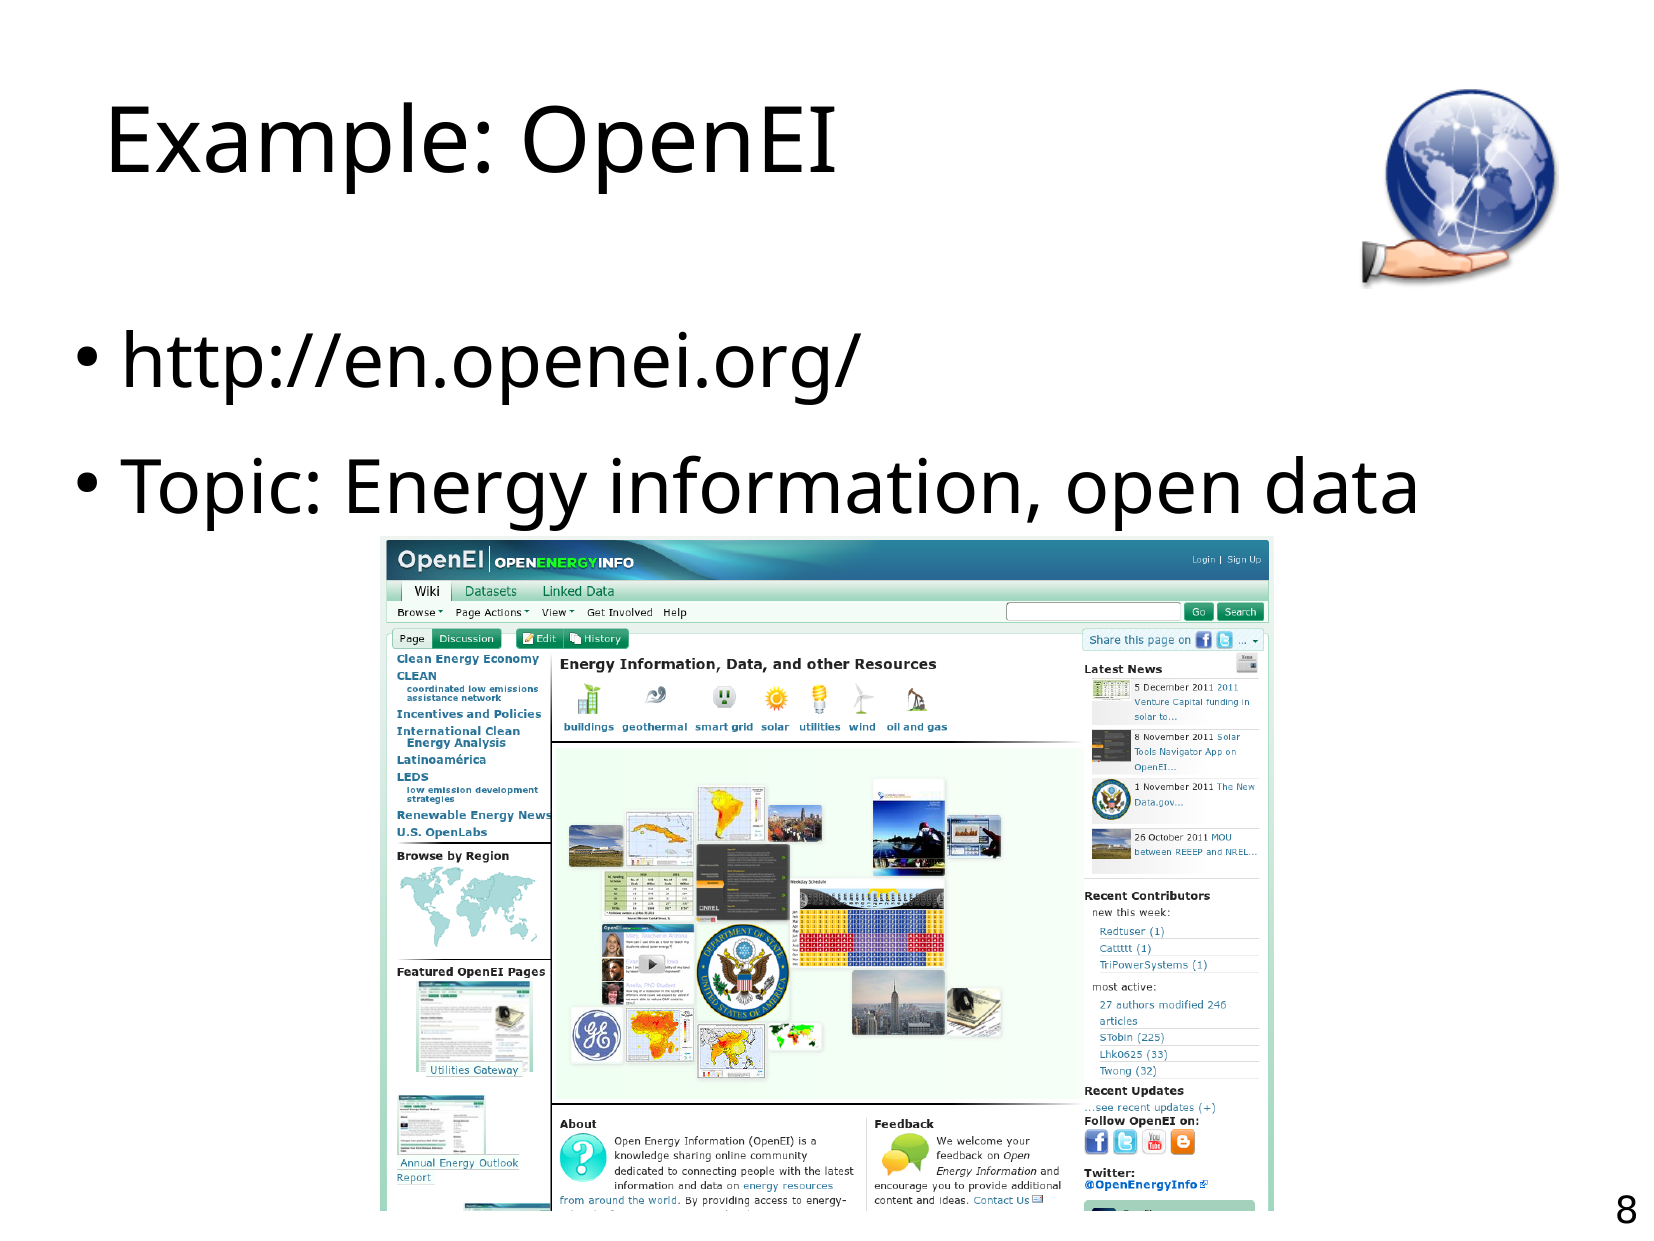

Example: OpenEI
 http://en.openei.org/
 Topic: Energy information, open data
8